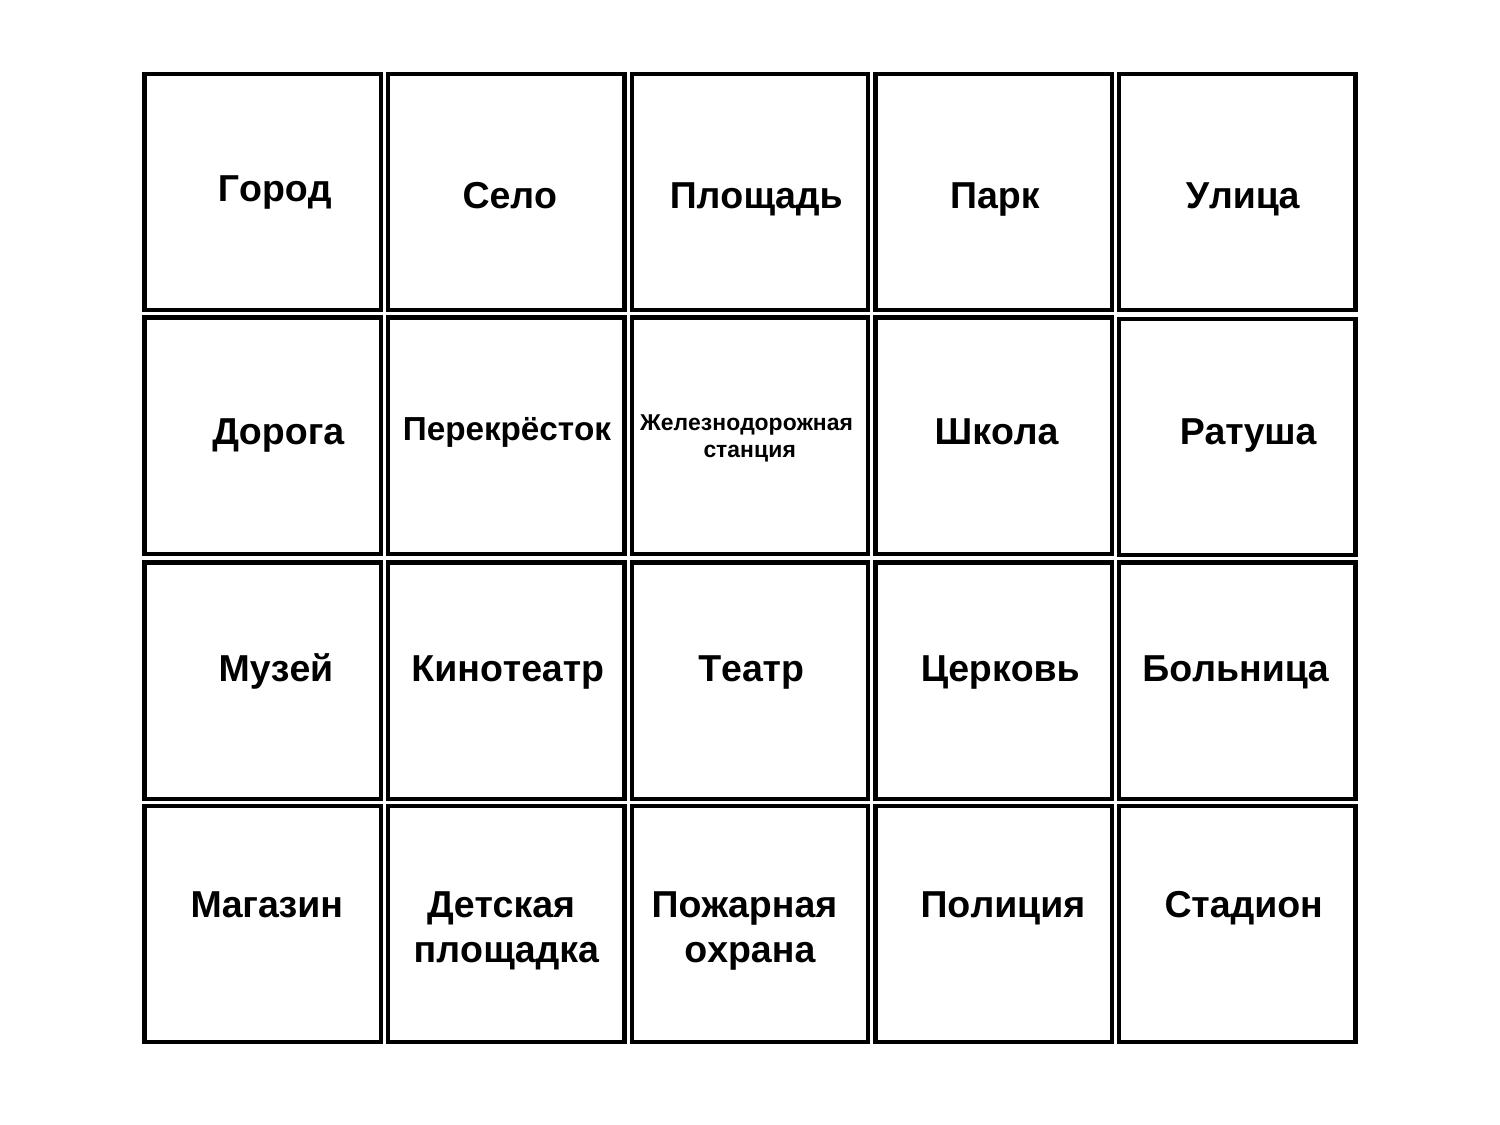

Город
Село
Площадь
Парк
Улица
Дорога
Перекрёсток
Железнодорожная
станция
Школа
Ратуша
Музей
Кинотеатр
Театр
Церковь
Больница
Магазин
Детская
площадка
Пожарная
охрана
Полиция
Стадион